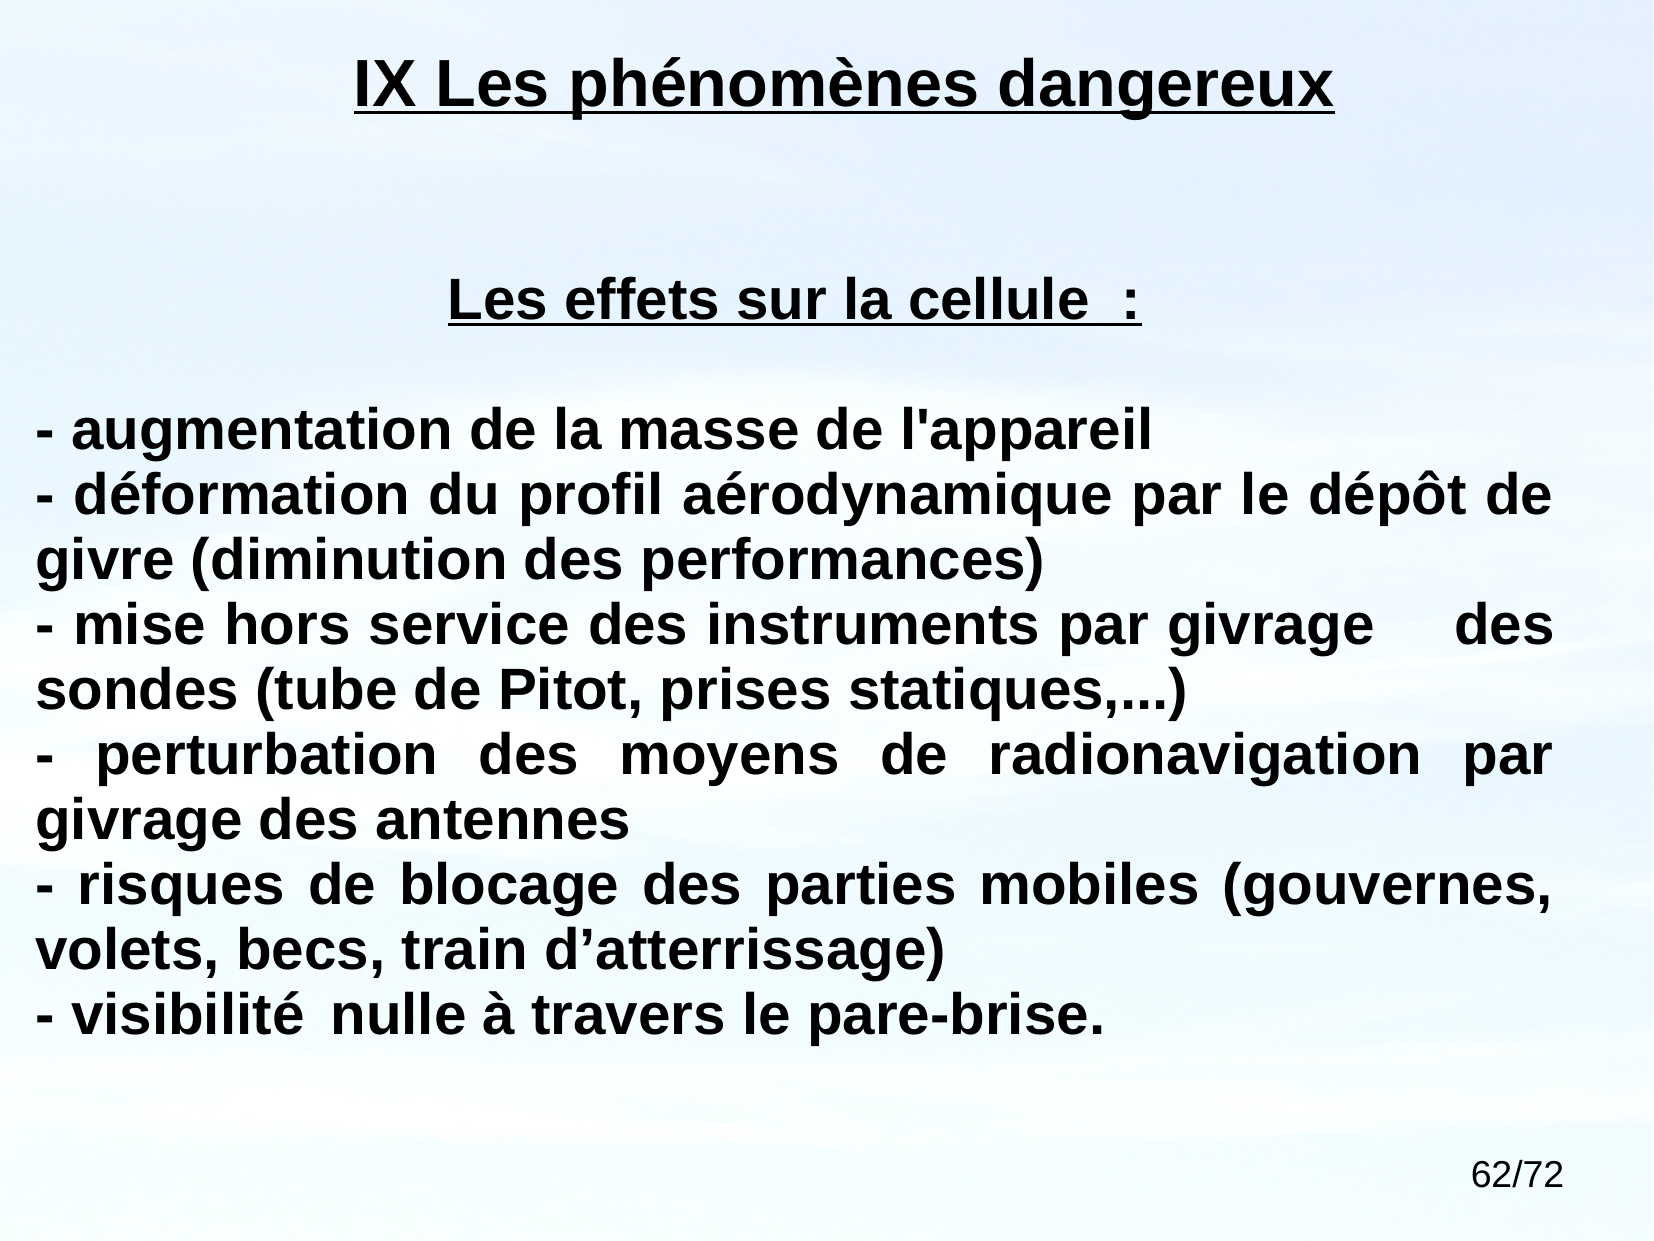

# IX Les phénomènes dangereux
Les effets sur la cellule  :
- augmentation de la masse de l'appareil
- déformation du profil aérodynamique par le dépôt de givre (diminution des performances)
- mise hors service des instruments par givrage 	des sondes (tube de Pitot, prises statiques,...)
- perturbation des moyens de radionavigation par givrage des antennes
- risques de blocage des parties mobiles (gouvernes, volets, becs, train d’atterrissage)
- visibilité 	nulle à travers le pare-brise.